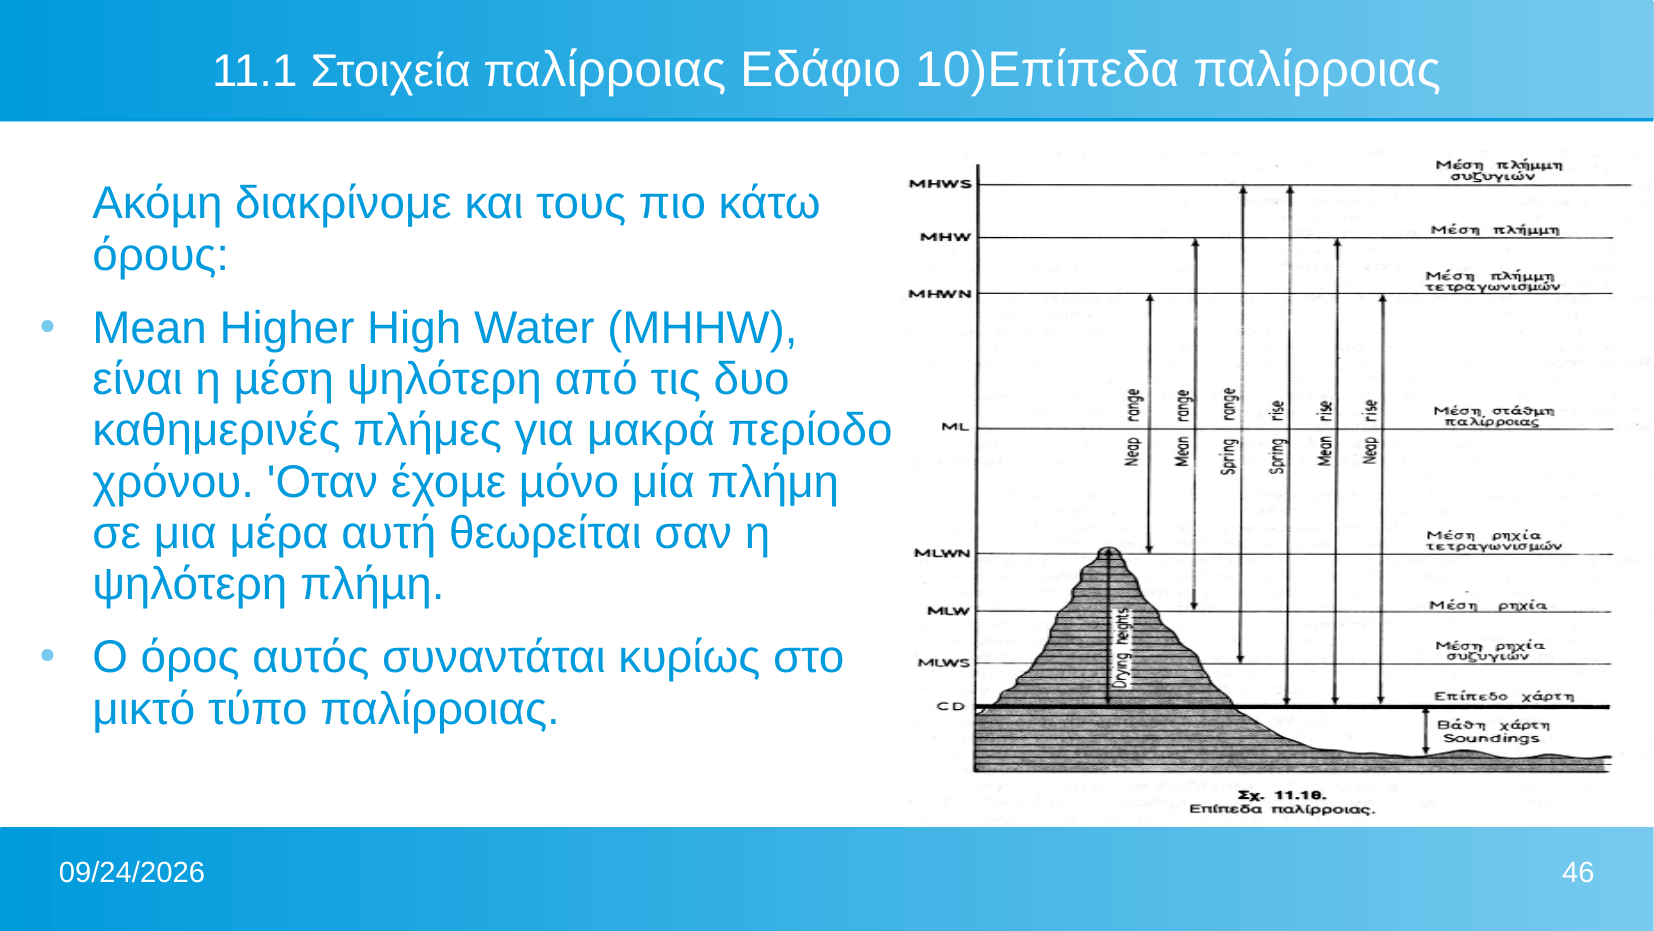

# 11.1 Στοιχεία παλίρροιας Εδάφιο 10)Επίπεδα παλίρροιας
Ακόµη διακρίνομε και τους πιο κάτω όρους:
Μean Higher High Water (MHHW), είναι η µέση ψηλότερη από τις δυο καθημερινές πλήμες για μακρά περίοδο χρόνου. 'Οταν έχοµε µόνο μία πλήμη σε μια μέρα αυτή θεωρείται σαν η ψηλότερη πλήµη.
Ο όρος αυτός συναντάται κυρίως στο μικτό τύπο παλίρροιας.
46